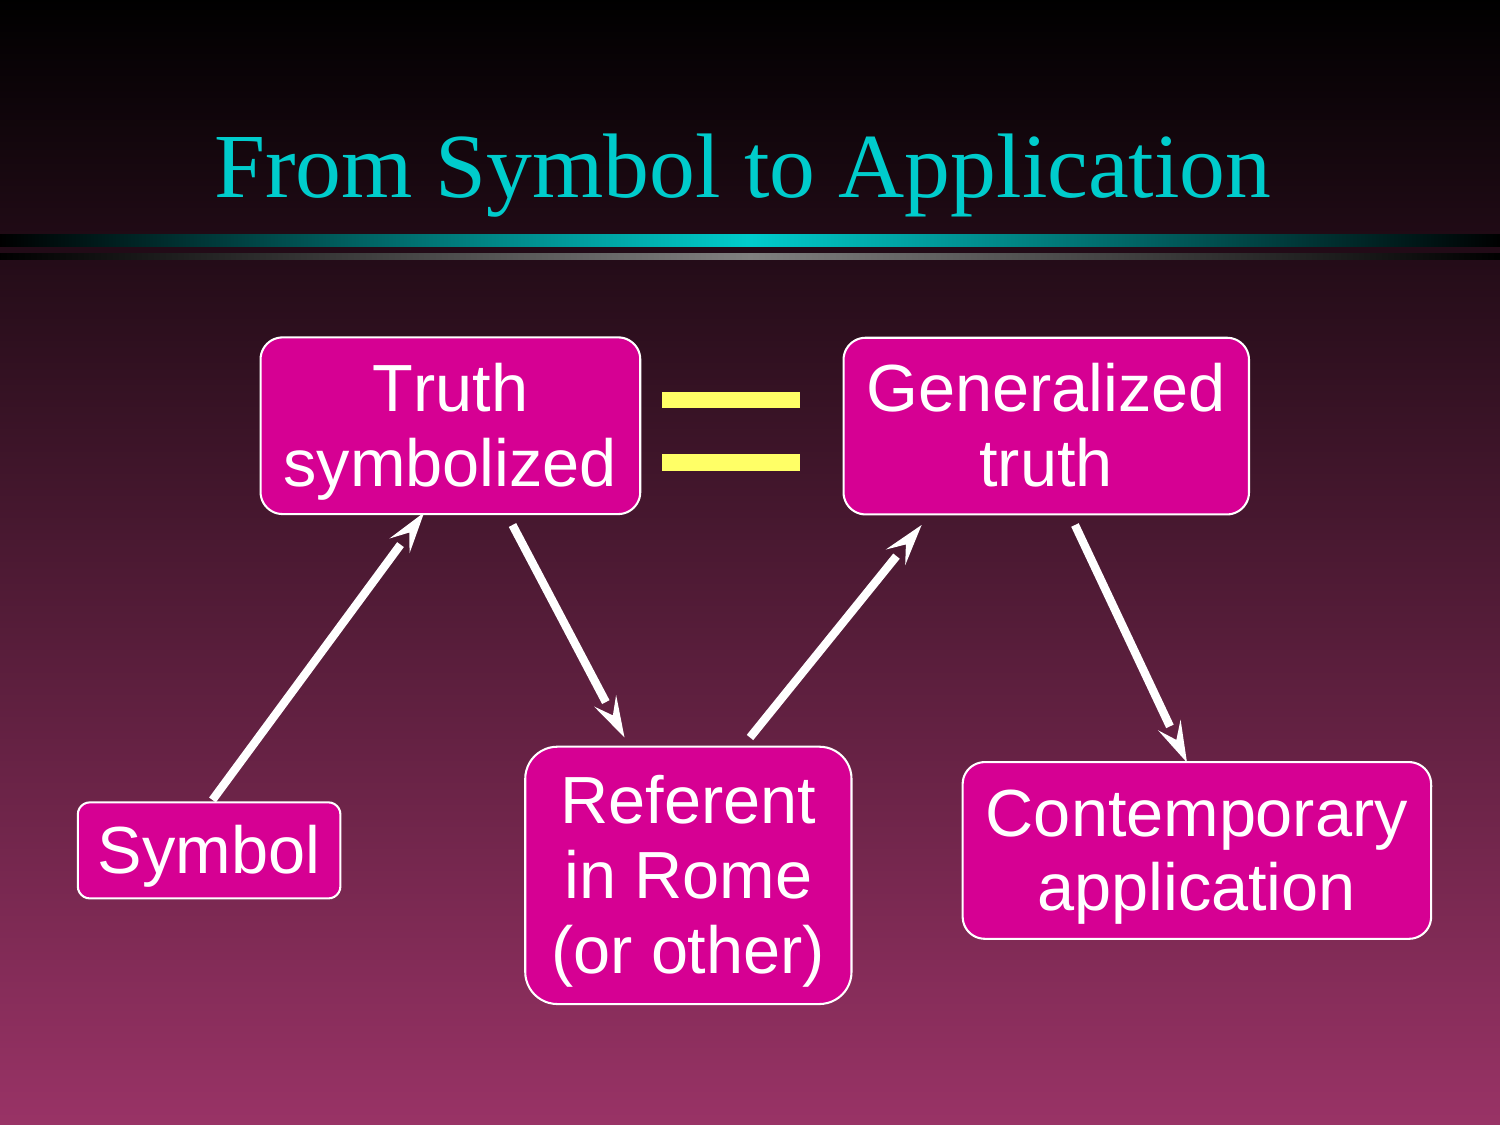

# From Symbol to Application
Truth
symbolized
Generalized
truth
Referent
in Rome
(or other)
Contemporary
application
Symbol